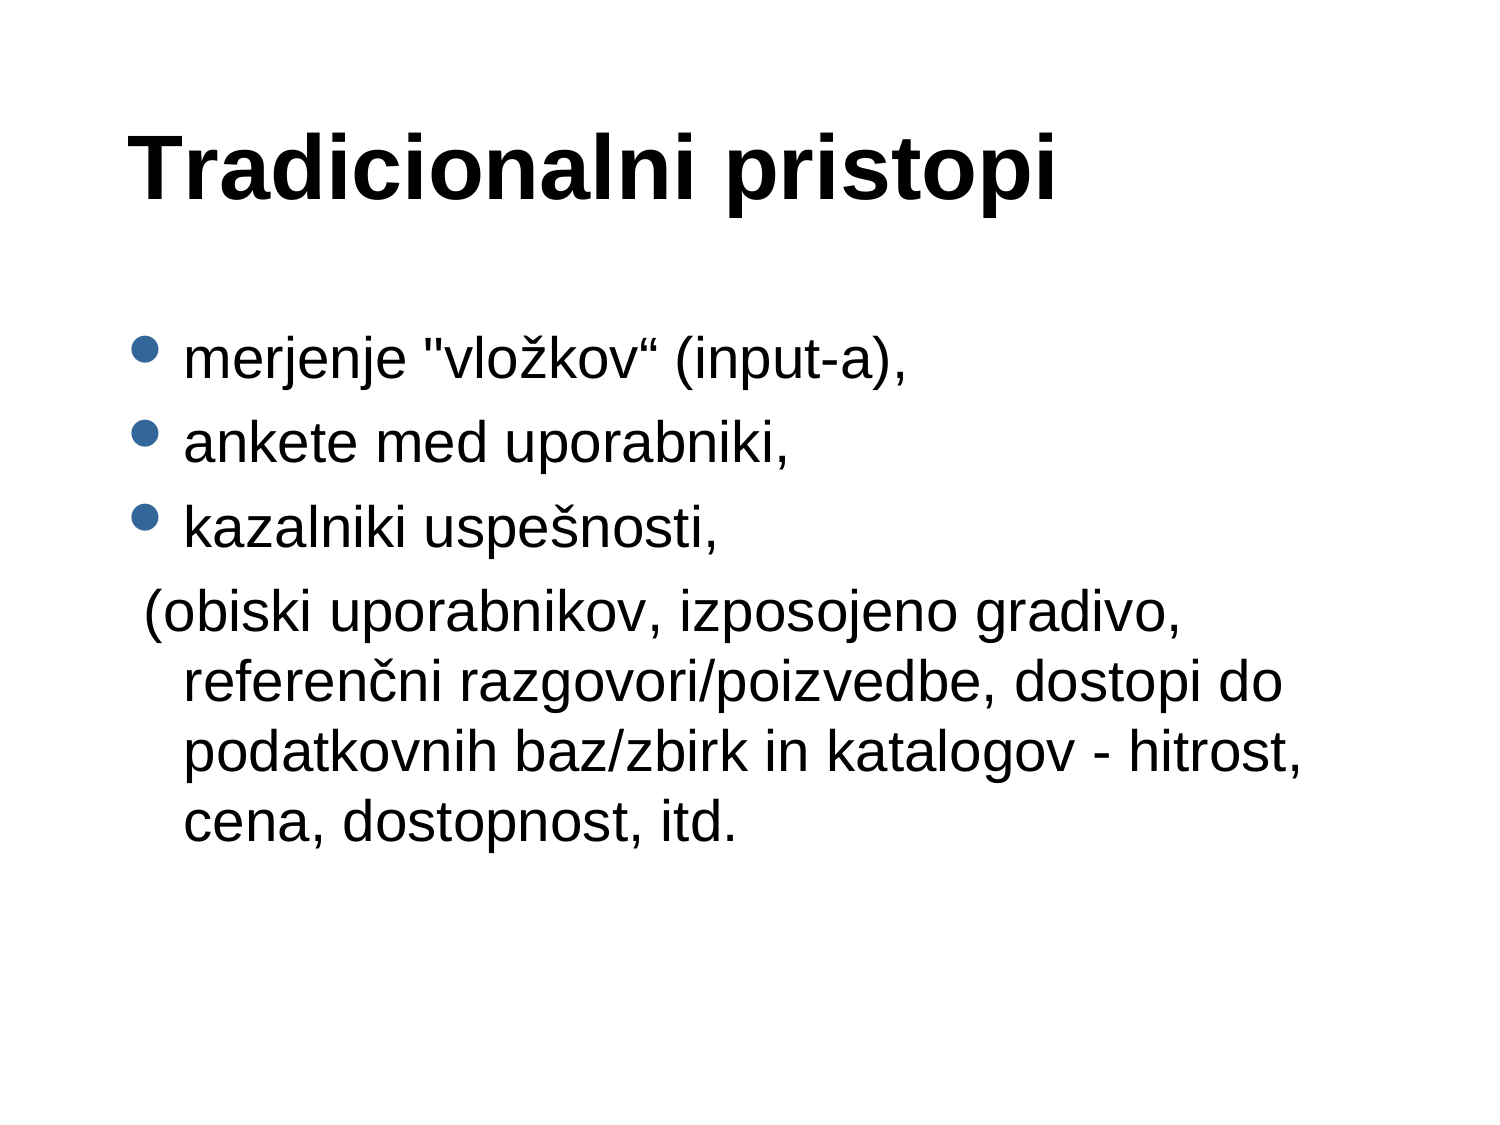

# Tradicionalni pristopi
merjenje "vložkov“ (input-a),
ankete med uporabniki,
kazalniki uspešnosti,
 (obiski uporabnikov, izposojeno gradivo, referenčni razgovori/poizvedbe, dostopi do podatkovnih baz/zbirk in katalogov - hitrost, cena, dostopnost, itd.